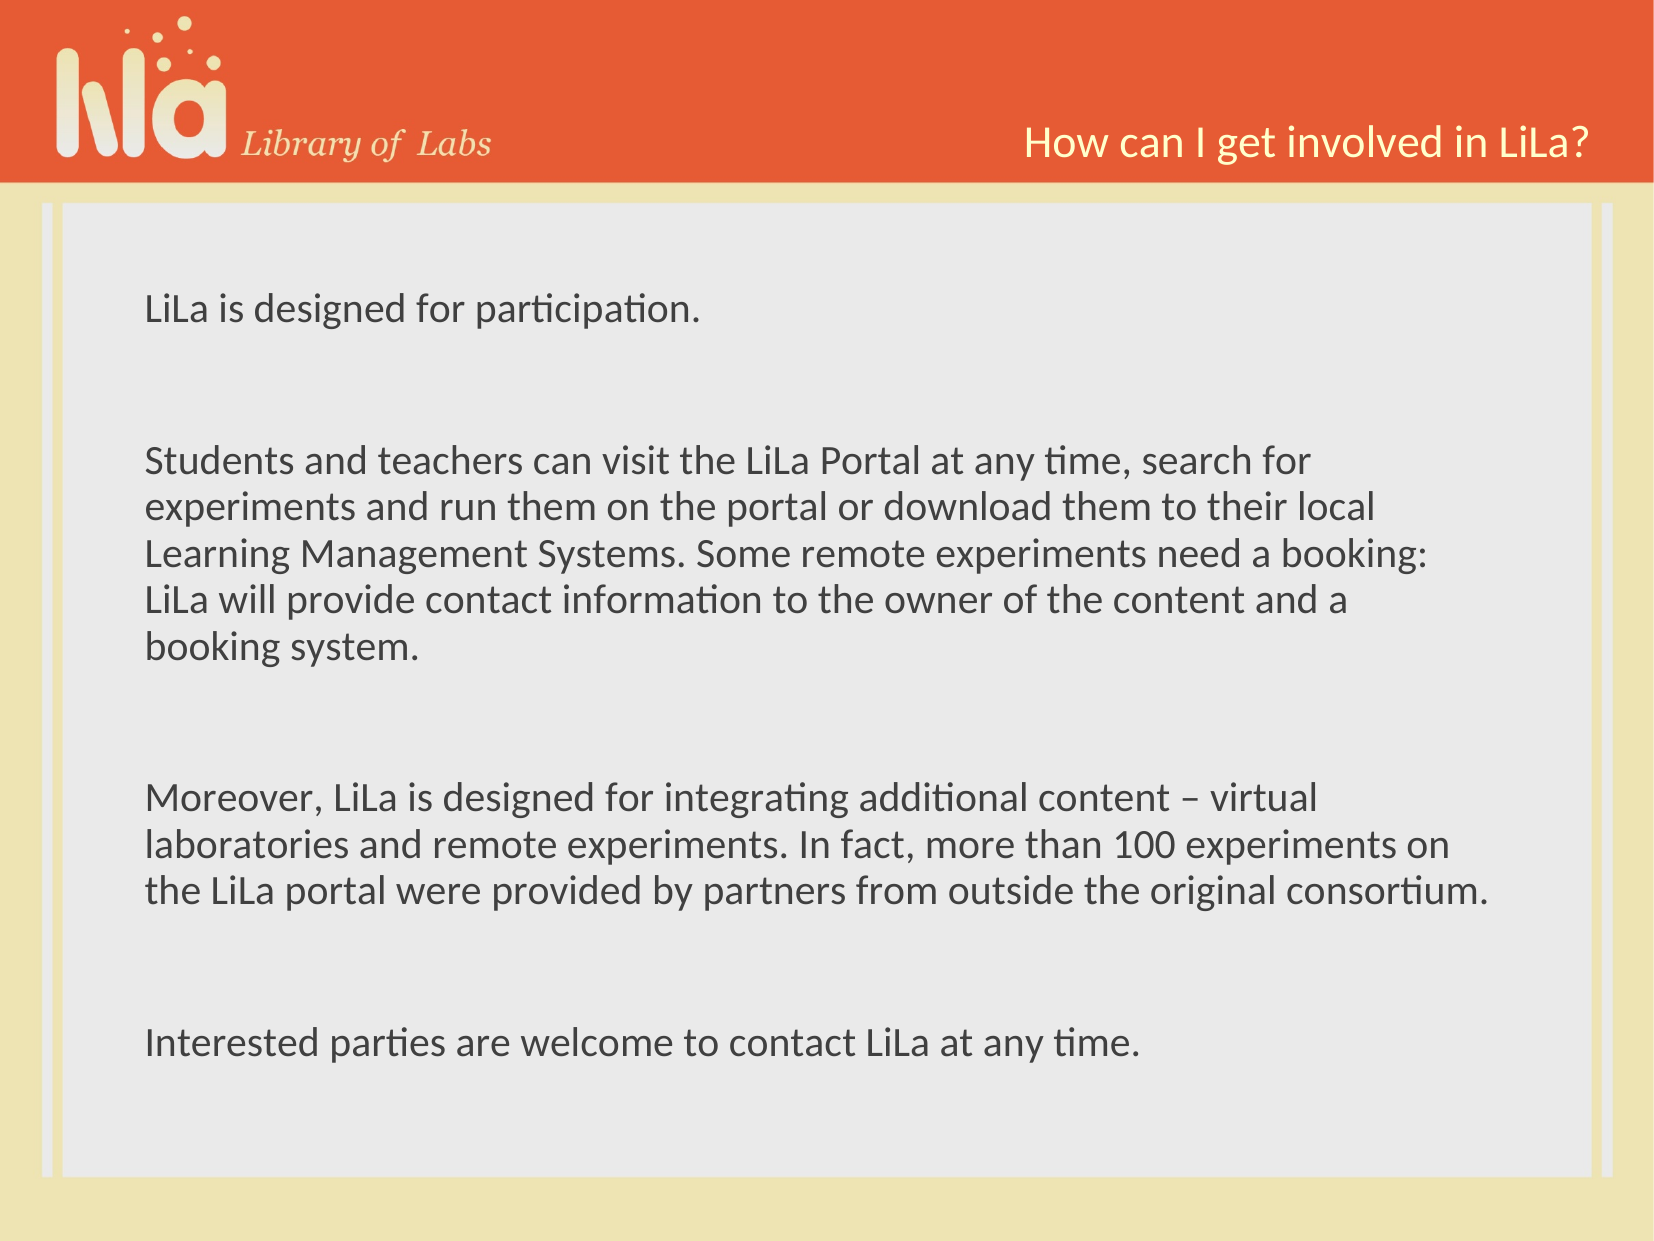

# How can I get involved in LiLa?
LiLa is designed for participation.
Students and teachers can visit the LiLa Portal at any time, search for experiments and run them on the portal or download them to their local Learning Management Systems. Some remote experiments need a booking:
LiLa will provide contact information to the owner of the content and a
booking system.
Moreover, LiLa is designed for integrating additional content – virtual laboratories and remote experiments. In fact, more than 100 experiments on the LiLa portal were provided by partners from outside the original consortium.
Interested parties are welcome to contact LiLa at any time.